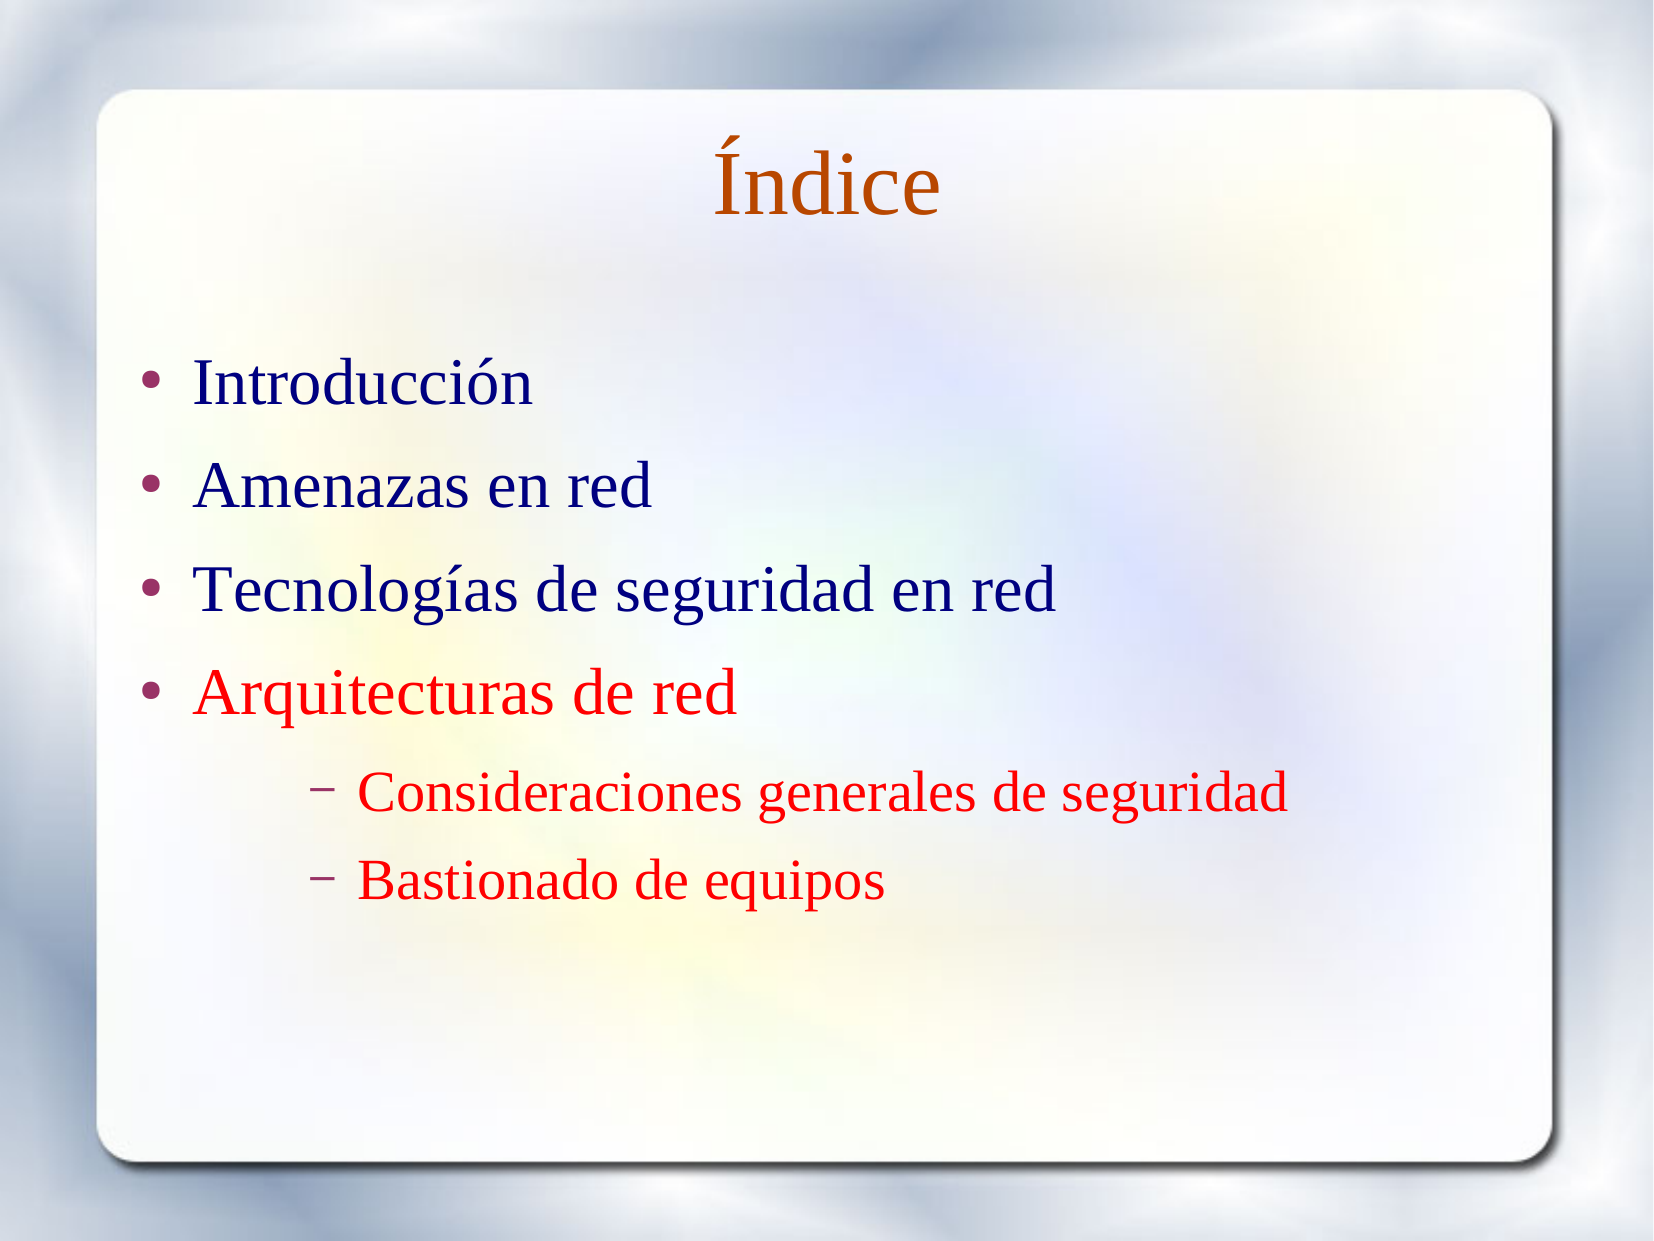

# Índice
Introducción
Amenazas en red
Tecnologías de seguridad en red
Arquitecturas de red
Consideraciones generales de seguridad
Bastionado de equipos